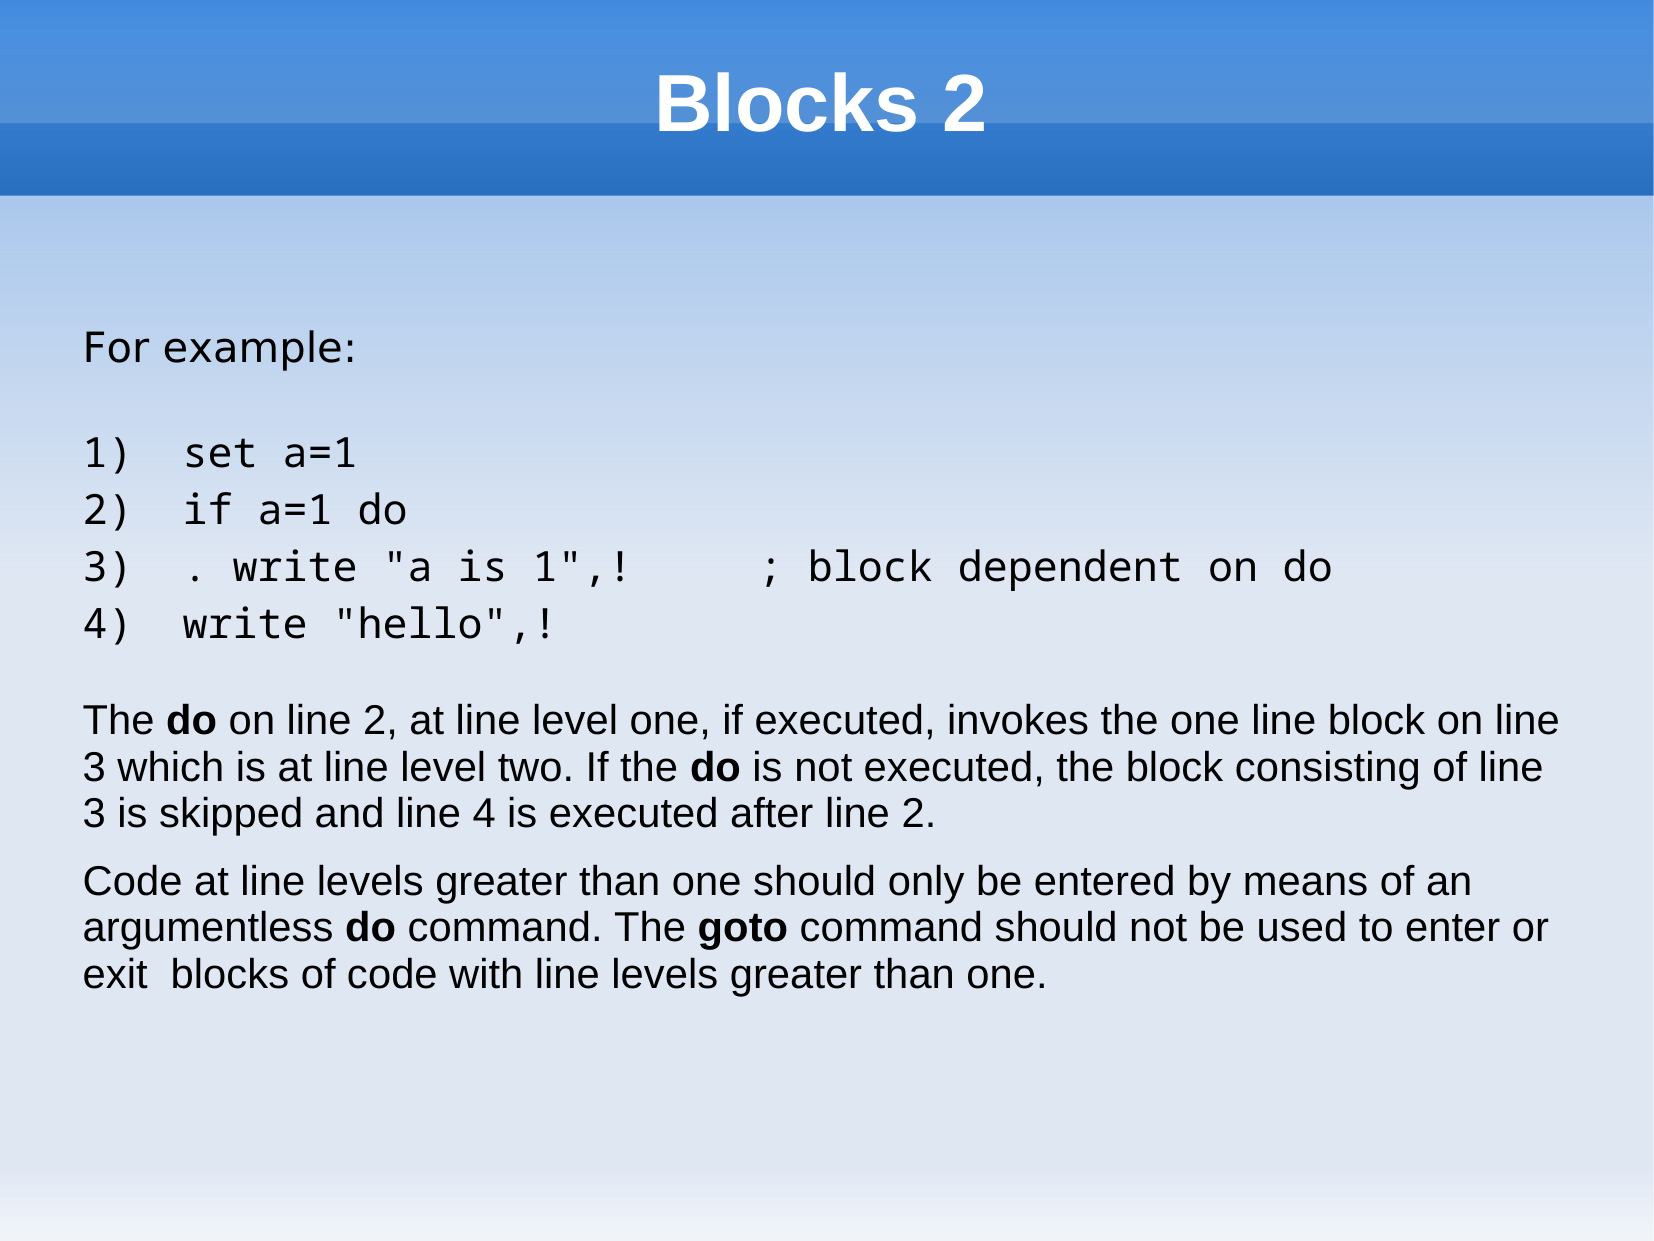

# Blocks 2
For example:
 set a=1
 if a=1 do
 . write "a is 1",!		; block dependent on do
 write "hello",!
The do on line 2, at line level one, if executed, invokes the one line block on line 3 which is at line level two. If the do is not executed, the block consisting of line 3 is skipped and line 4 is executed after line 2.
Code at line levels greater than one should only be entered by means of an argumentless do command. The goto command should not be used to enter or exit blocks of code with line levels greater than one.